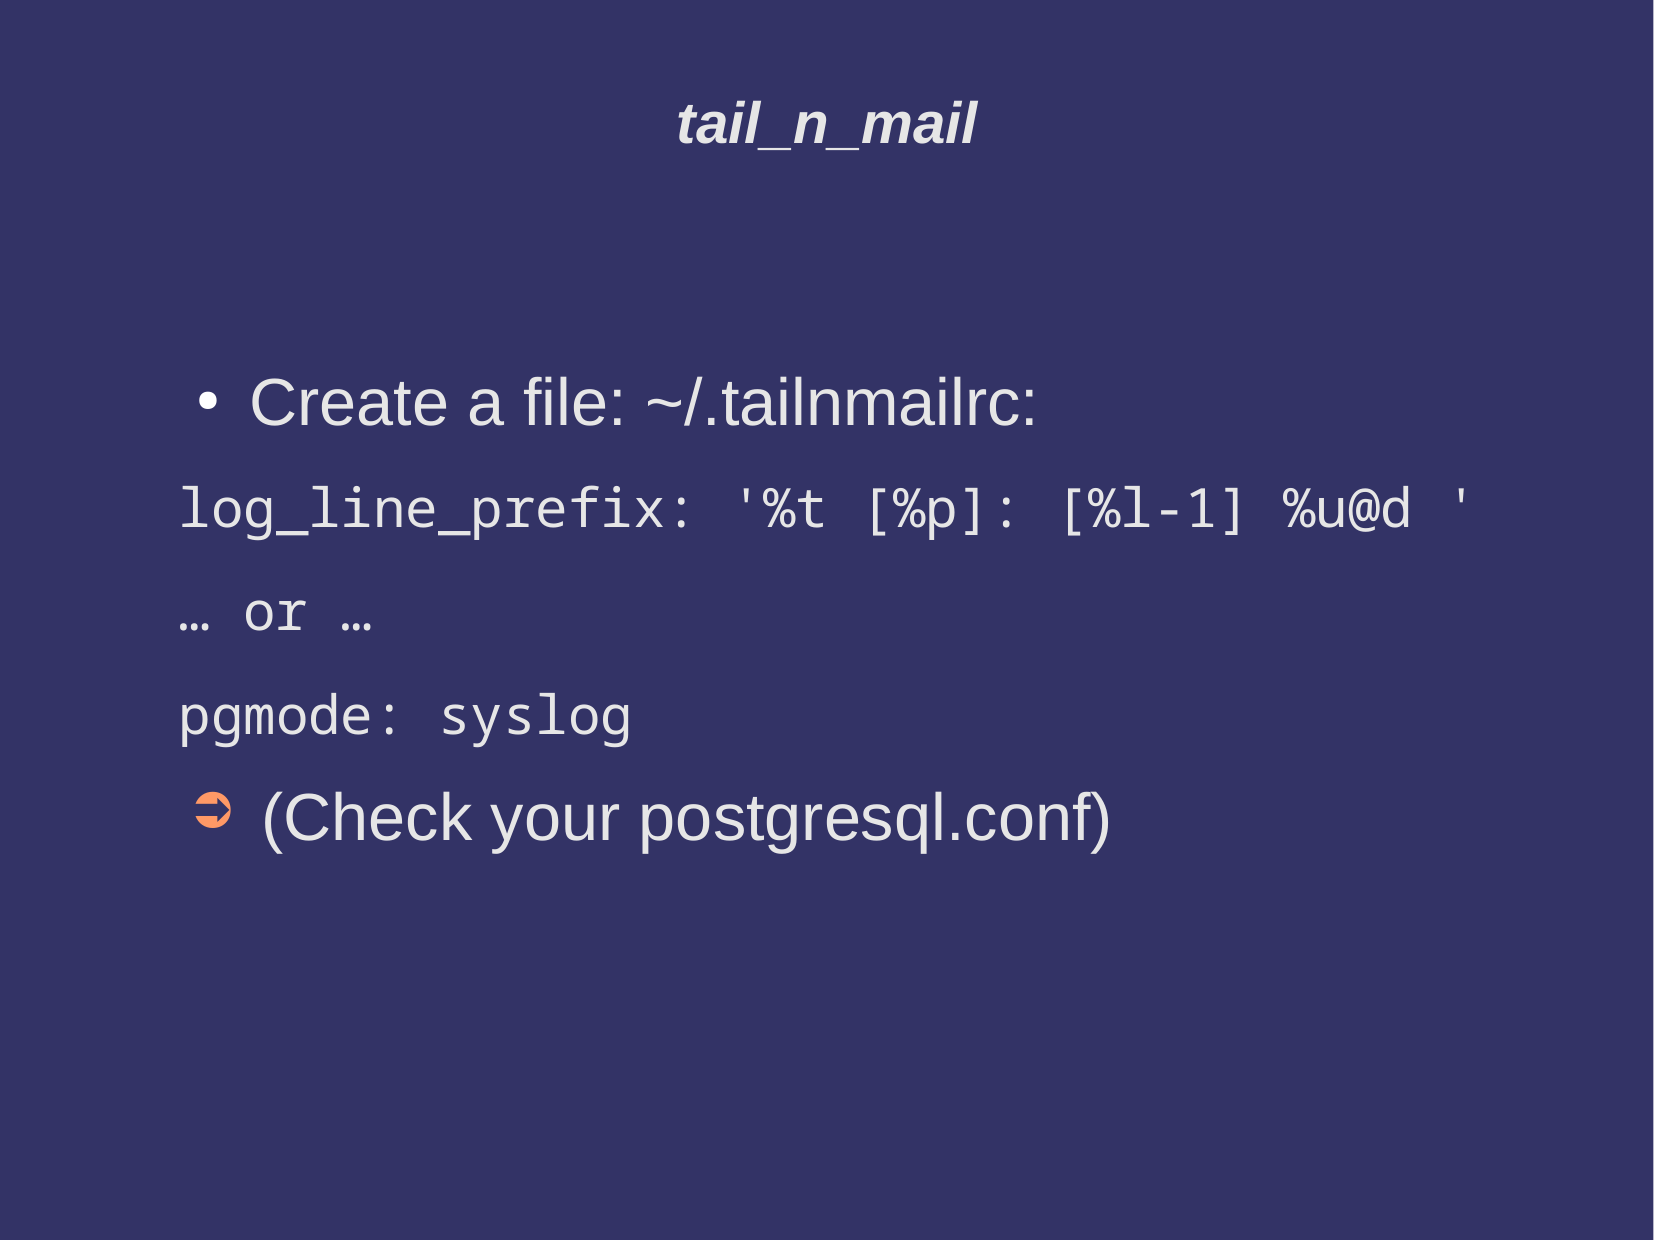

# tail_n_mail
Create a file: ~/.tailnmailrc:
log_line_prefix: '%t [%p]: [%l-1] %u@d '
… or …
pgmode: syslog
(Check your postgresql.conf)